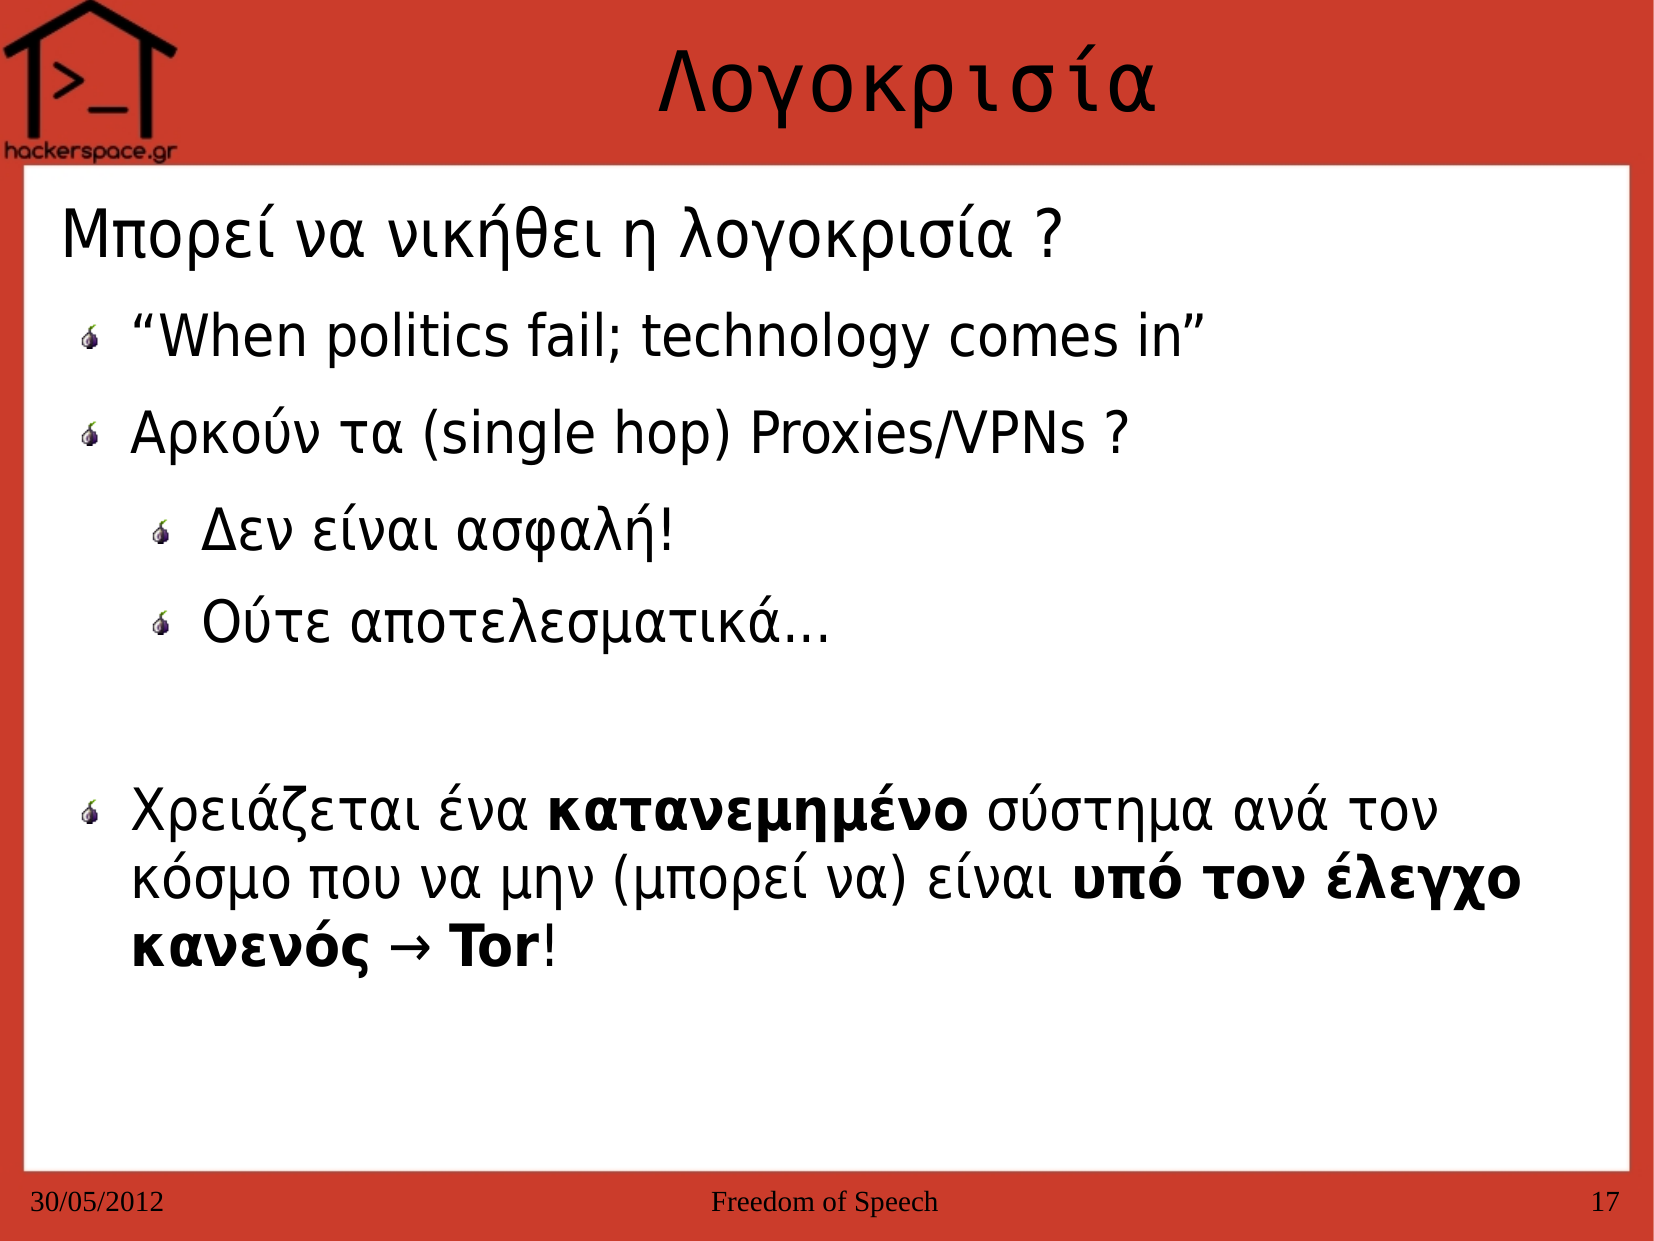

# Λογοκρισία
Μπορεί να νικήθει η λογοκρισία ?
“When politics fail; technology comes in”
Αρκούν τα (single hop) Proxies/VPNs ?
Δεν είναι ασφαλή!
Ούτε αποτελεσματικά...
Χρειάζεται ένα κατανεμημένο σύστημα ανά τον κόσμο που να μην (μπορεί να) είναι υπό τον έλεγχο κανενός → Tor!
30/05/2012
Freedom of Speech
17